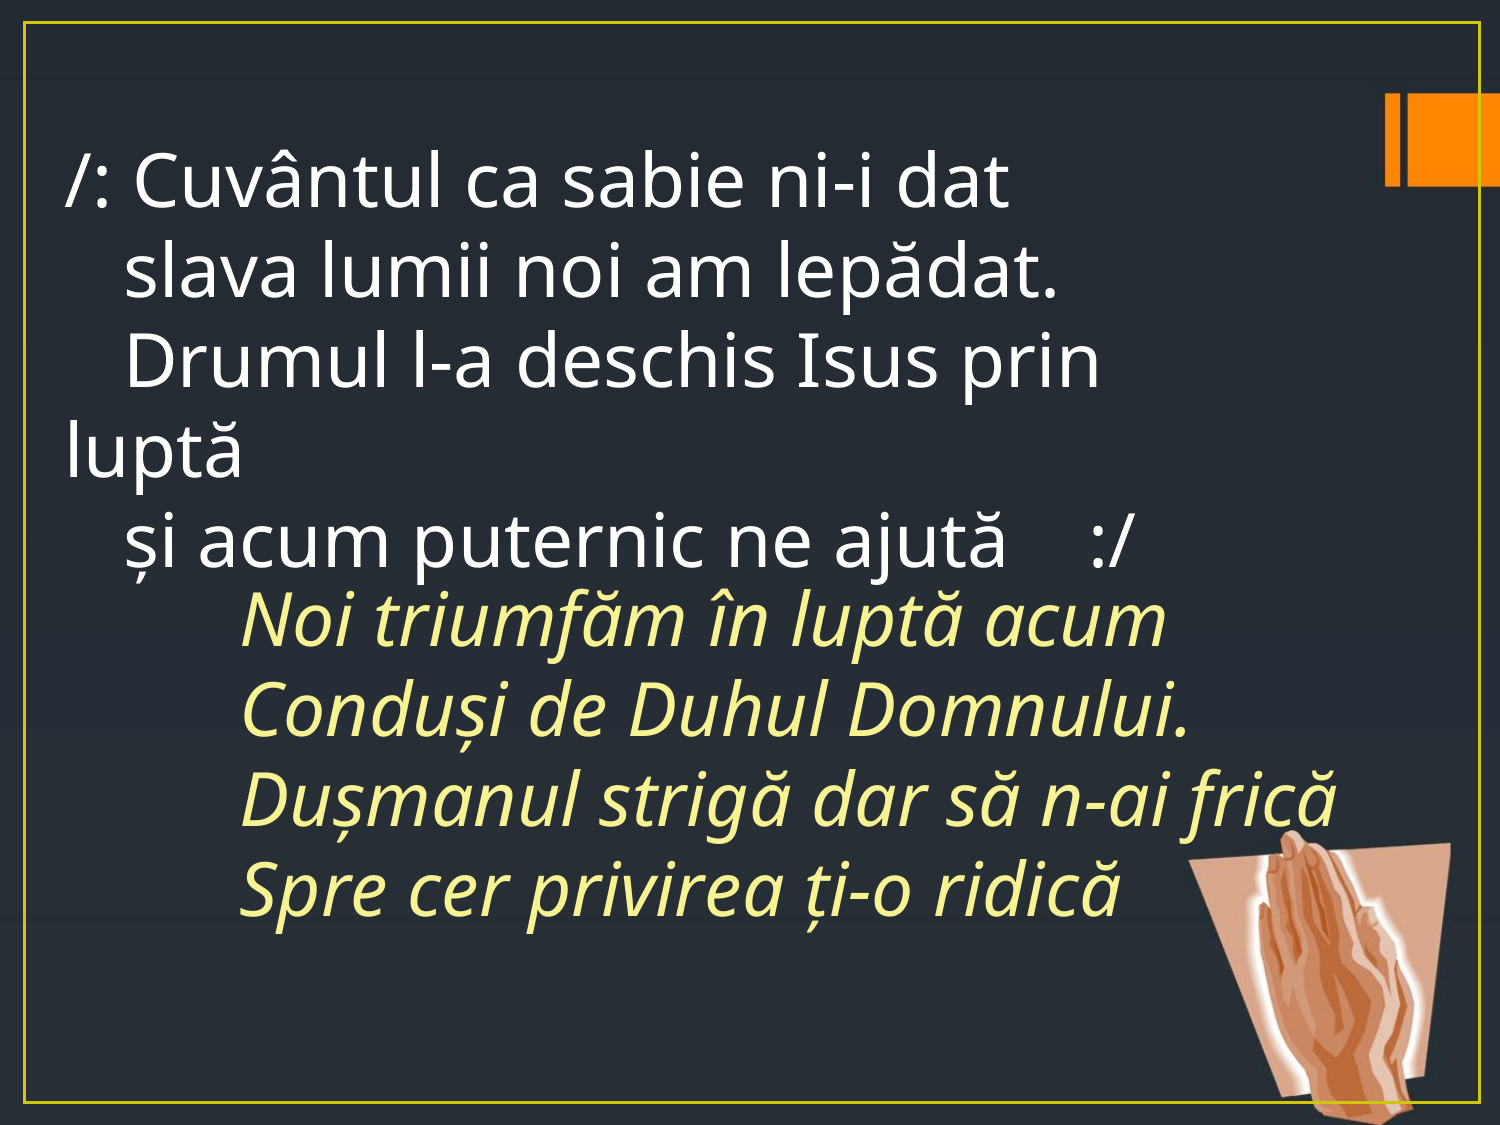

/: Cuvântul ca sabie ni-i dat
 slava lumii noi am lepădat.
 Drumul l-a deschis Isus prin luptă
 şi acum puternic ne ajută :/
Noi triumfăm în luptă acum
Conduşi de Duhul Domnului.
Duşmanul strigă dar să n-ai frică
Spre cer privirea ţi-o ridică